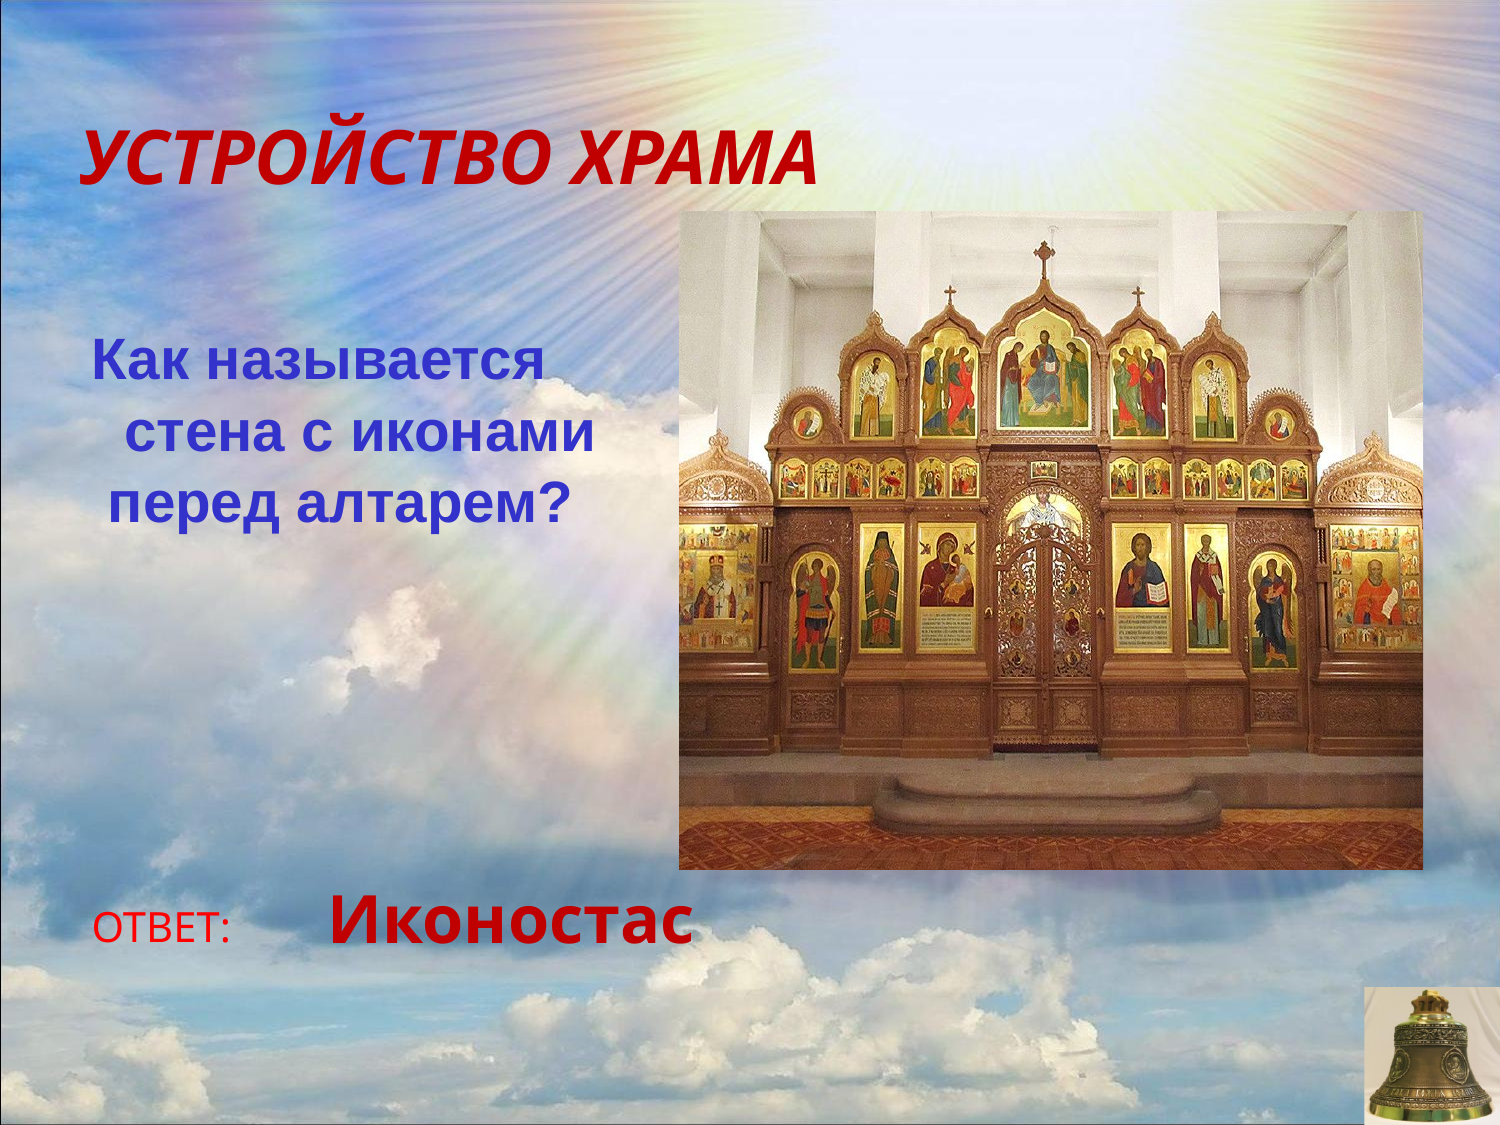

УСТРОЙСТВО ХРАМА
Как называется
 стена с иконами
 перед алтарем?
Иконостас
ОТВЕТ: